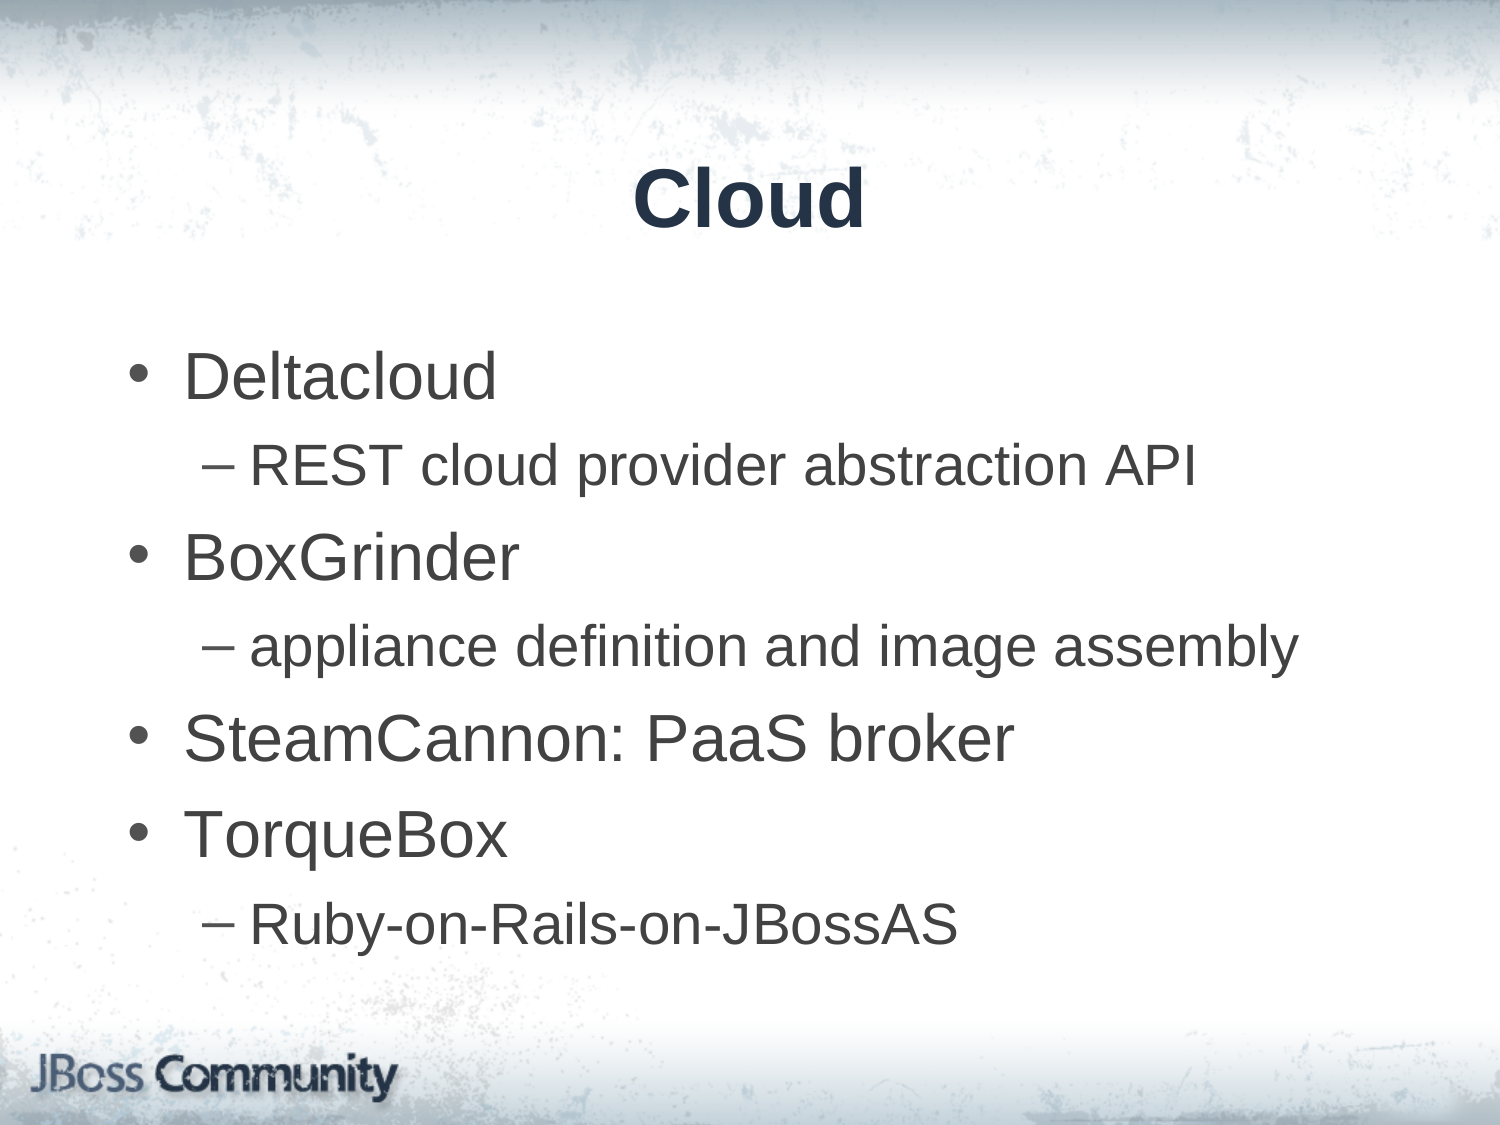

# Cloud
Deltacloud
REST cloud provider abstraction API
BoxGrinder
appliance definition and image assembly
SteamCannon: PaaS broker
TorqueBox
Ruby-on-Rails-on-JBossAS